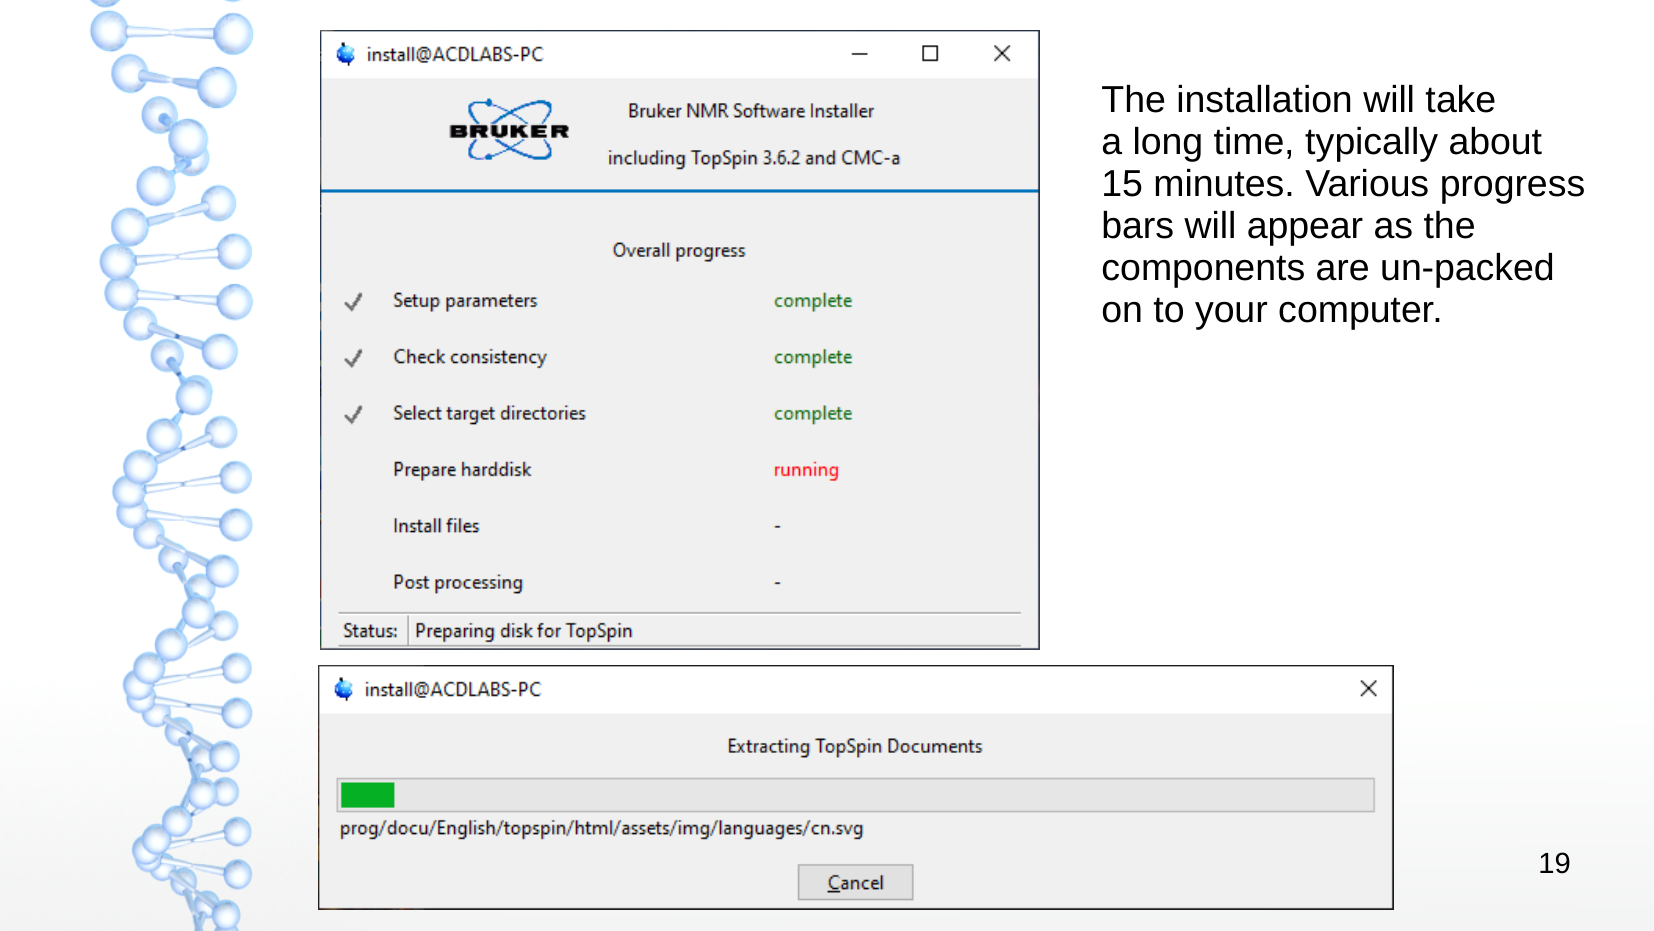

The installation will take
a long time, typically about
15 minutes. Various progress
bars will appear as the
components are un-packed
on to your computer.
19